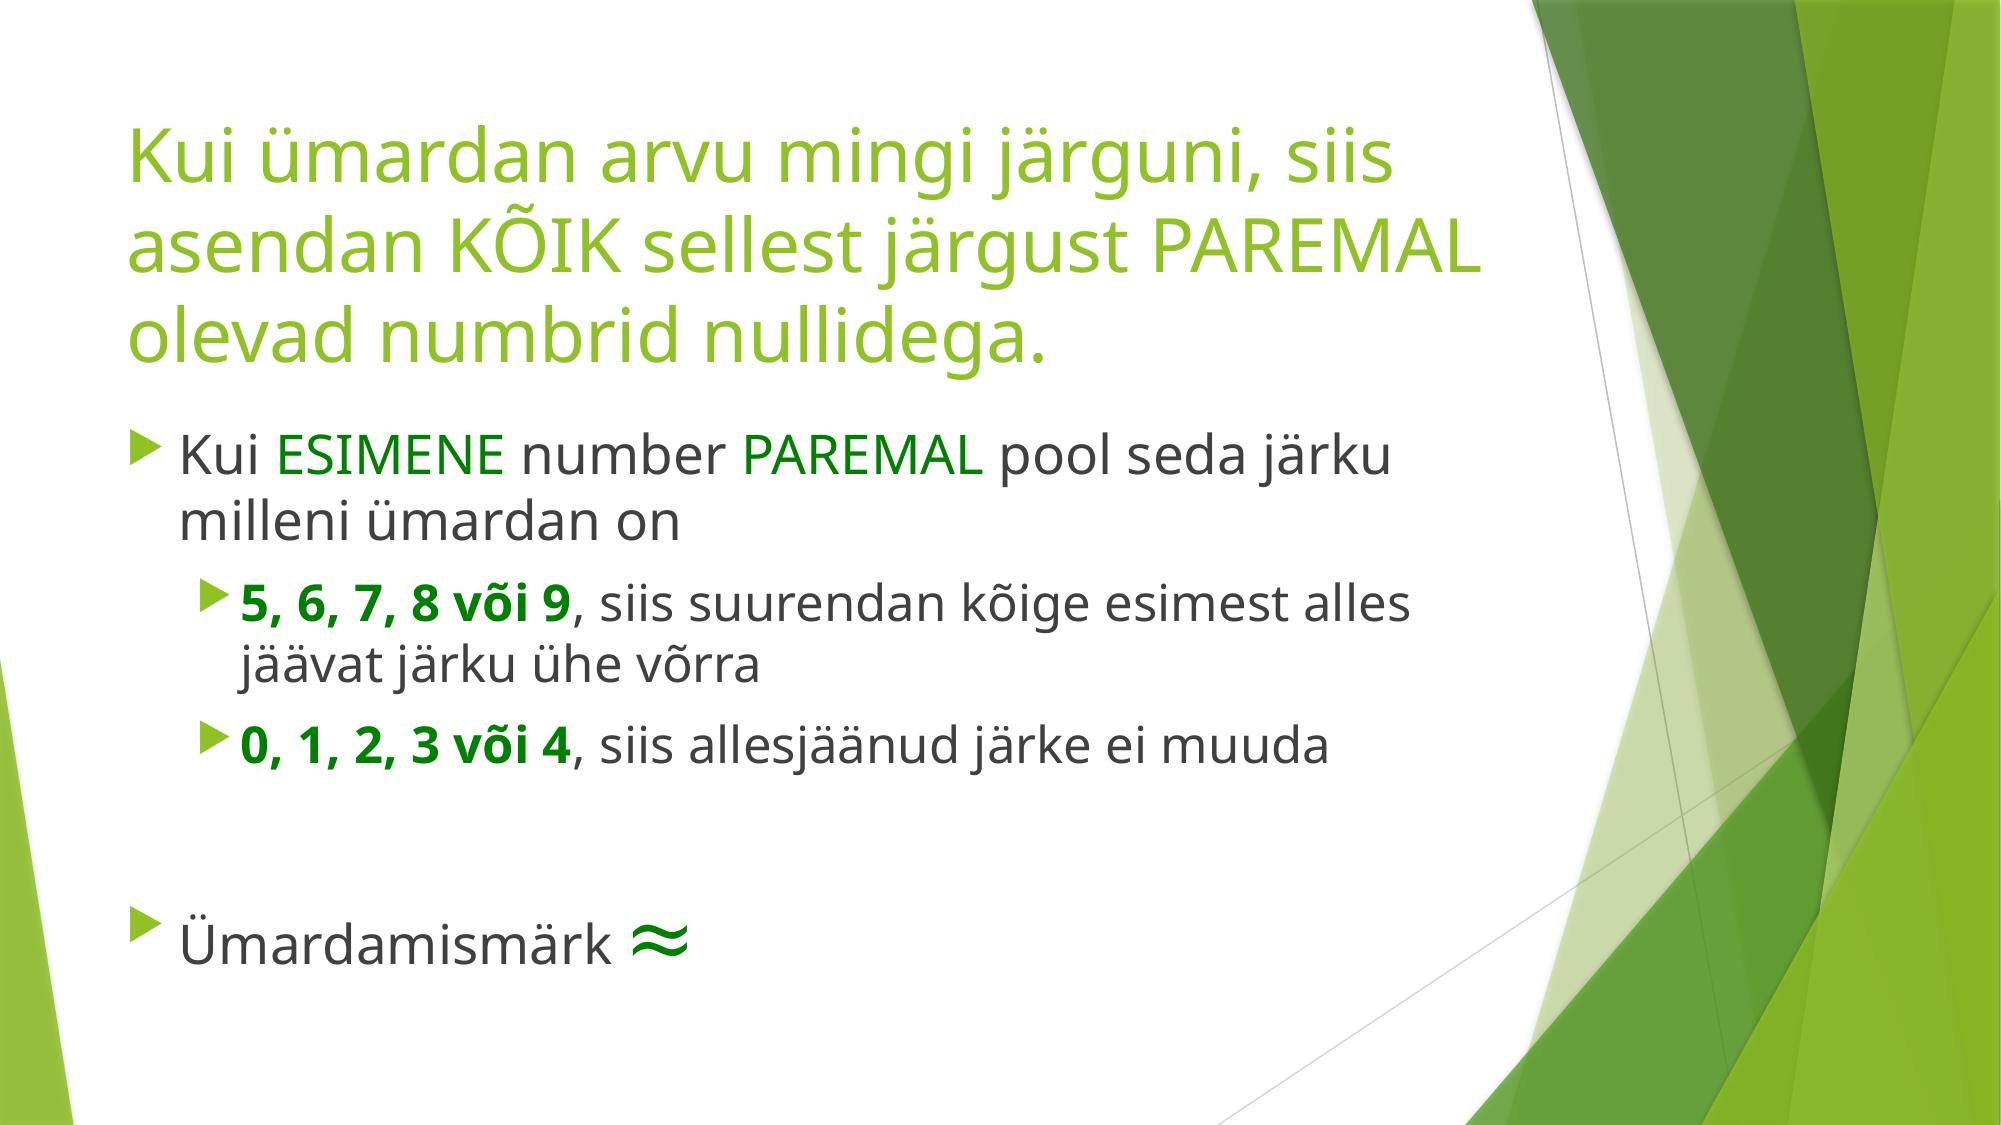

# Kui ümardan arvu mingi järguni, siis asendan KÕIK sellest järgust PAREMAL olevad numbrid nullidega.
Kui ESIMENE number PAREMAL pool seda järku milleni ümardan on
5, 6, 7, 8 või 9, siis suurendan kõige esimest alles jäävat järku ühe võrra
0, 1, 2, 3 või 4, siis allesjäänud järke ei muuda
Ümardamismärk ≈